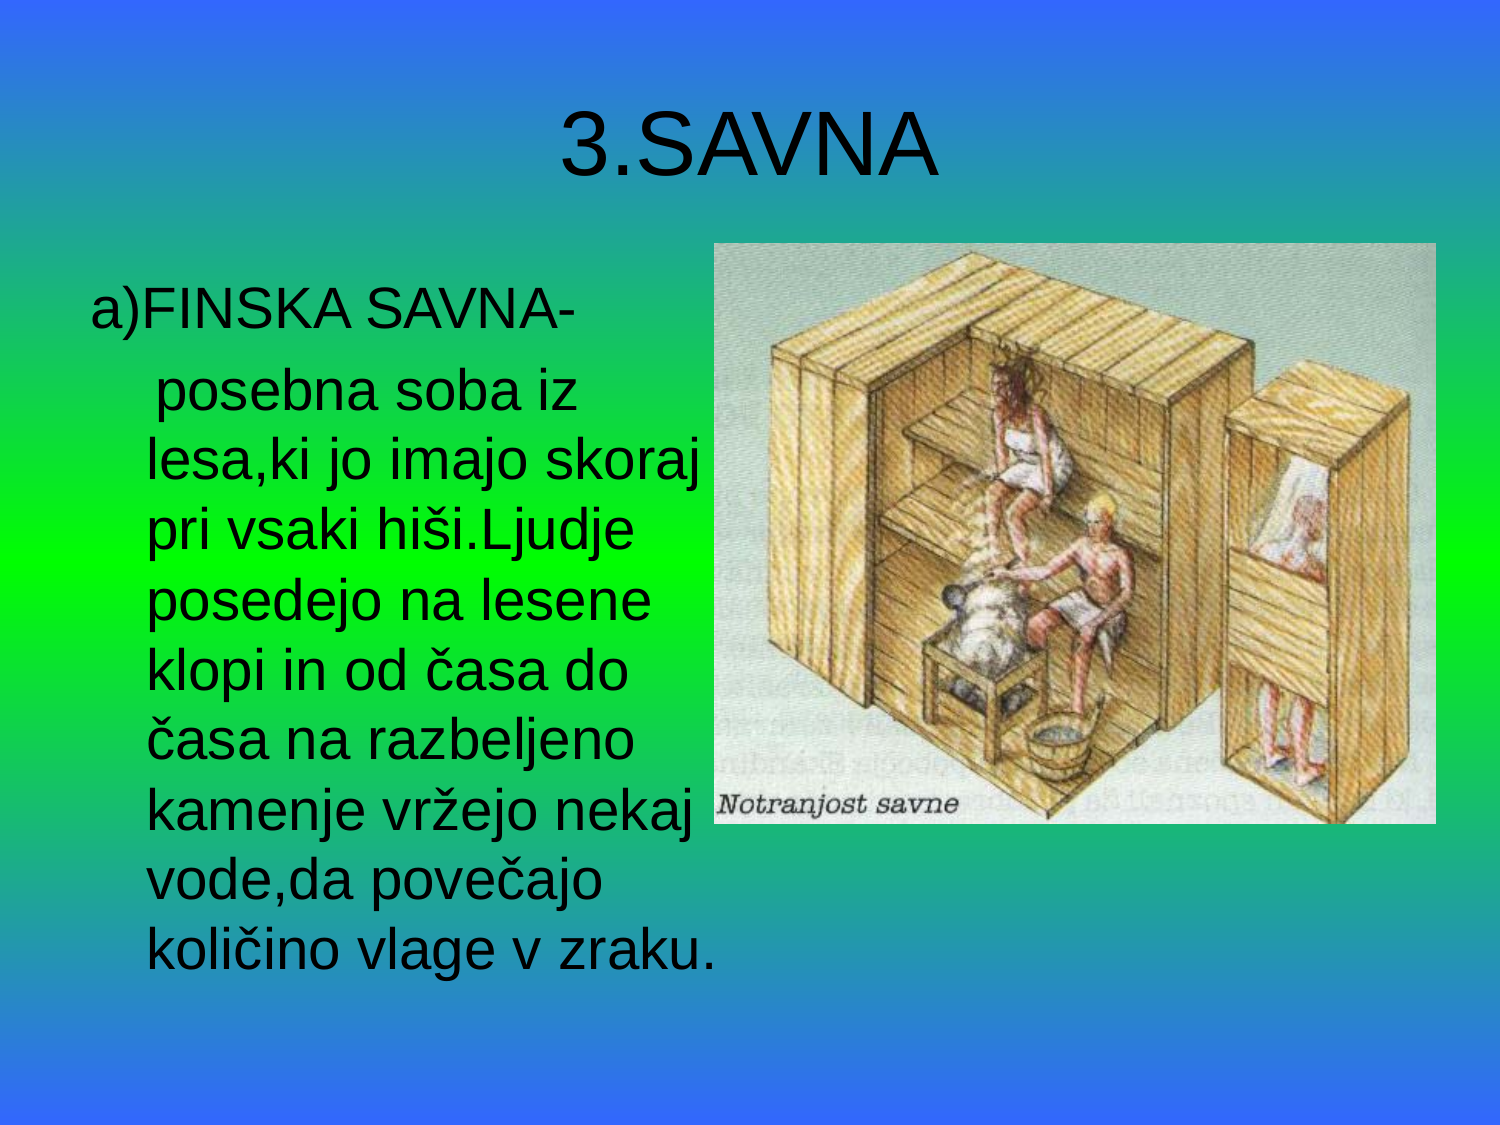

# 3.SAVNA
a)FINSKA SAVNA-
 posebna soba iz lesa,ki jo imajo skoraj pri vsaki hiši.Ljudje posedejo na lesene klopi in od časa do časa na razbeljeno kamenje vržejo nekaj vode,da povečajo količino vlage v zraku.